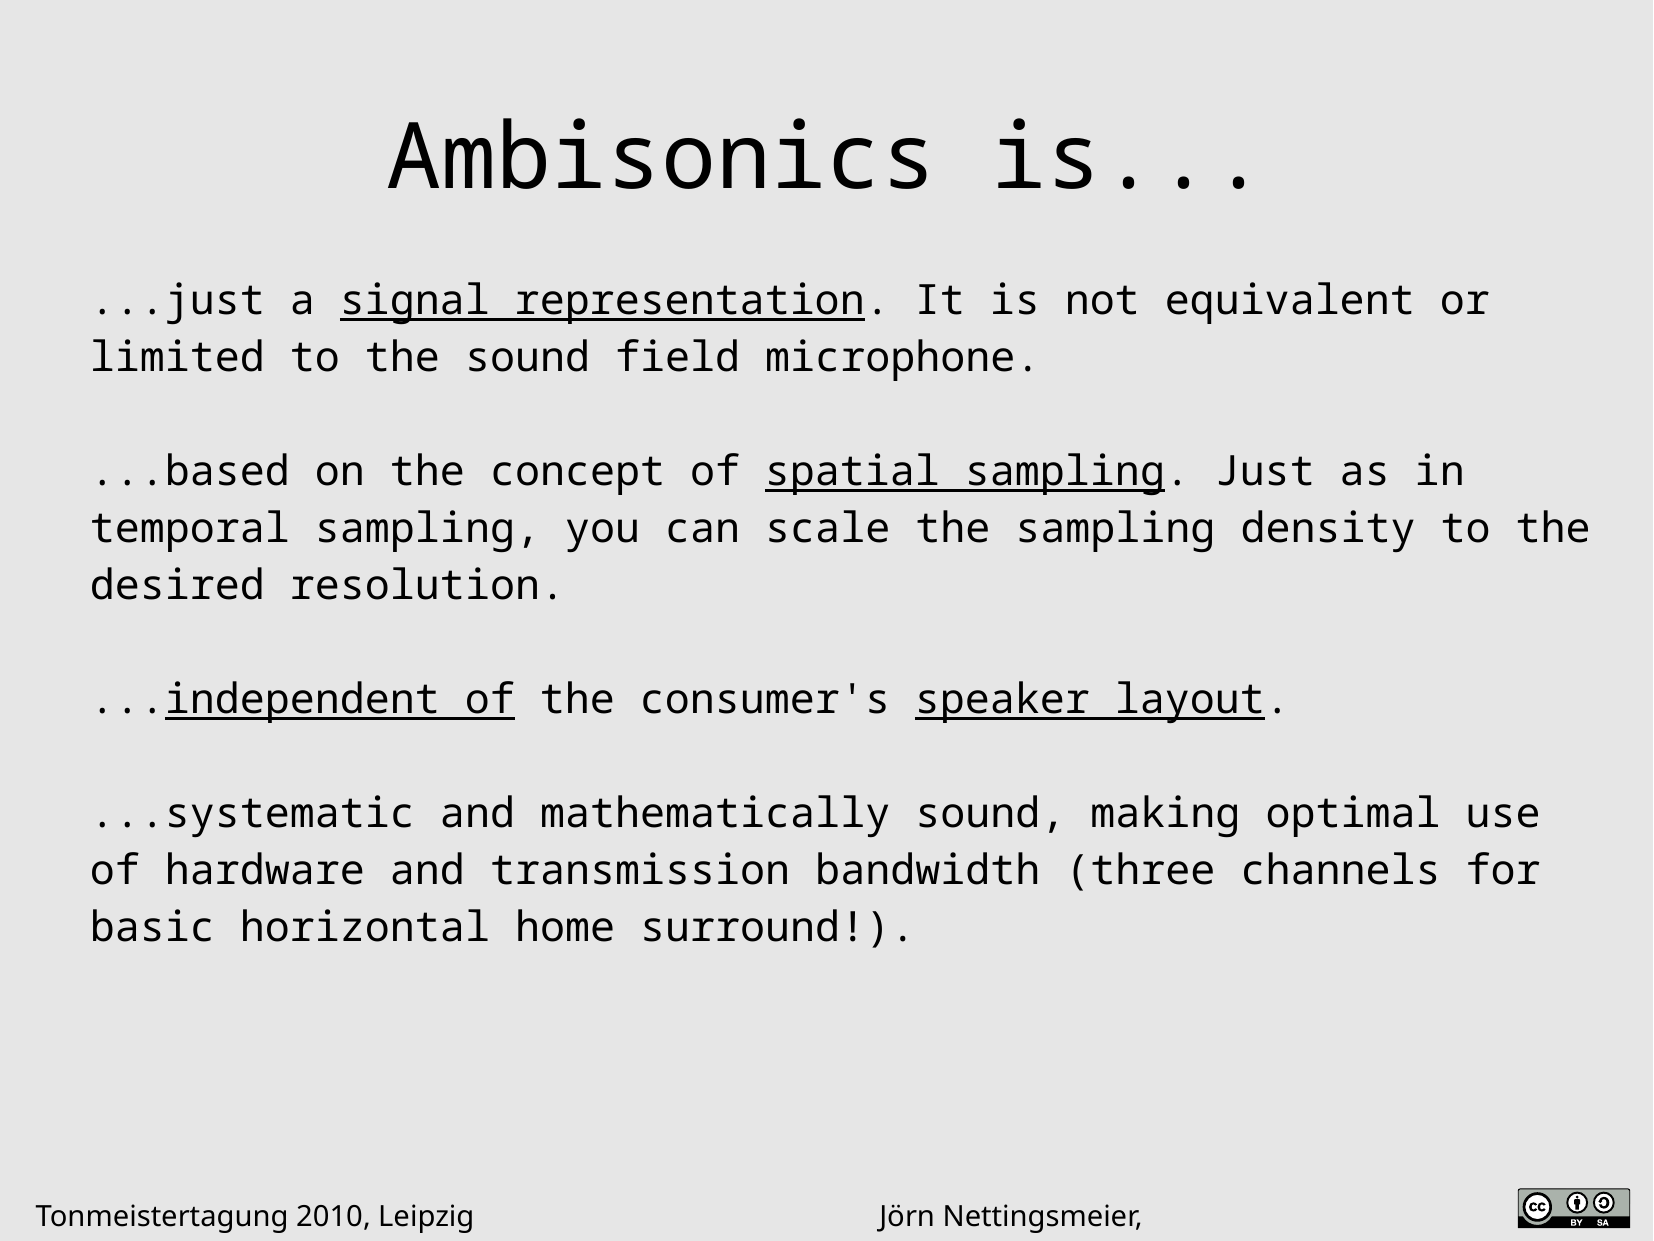

# Ambisonics is...
...just a signal representation. It is not equivalent or limited to the sound field microphone.
...based on the concept of spatial sampling. Just as in temporal sampling, you can scale the sampling density to the desired resolution.
...independent of the consumer's speaker layout.
...systematic and mathematically sound, making optimal use of hardware and transmission bandwidth (three channels for basic horizontal home surround!).